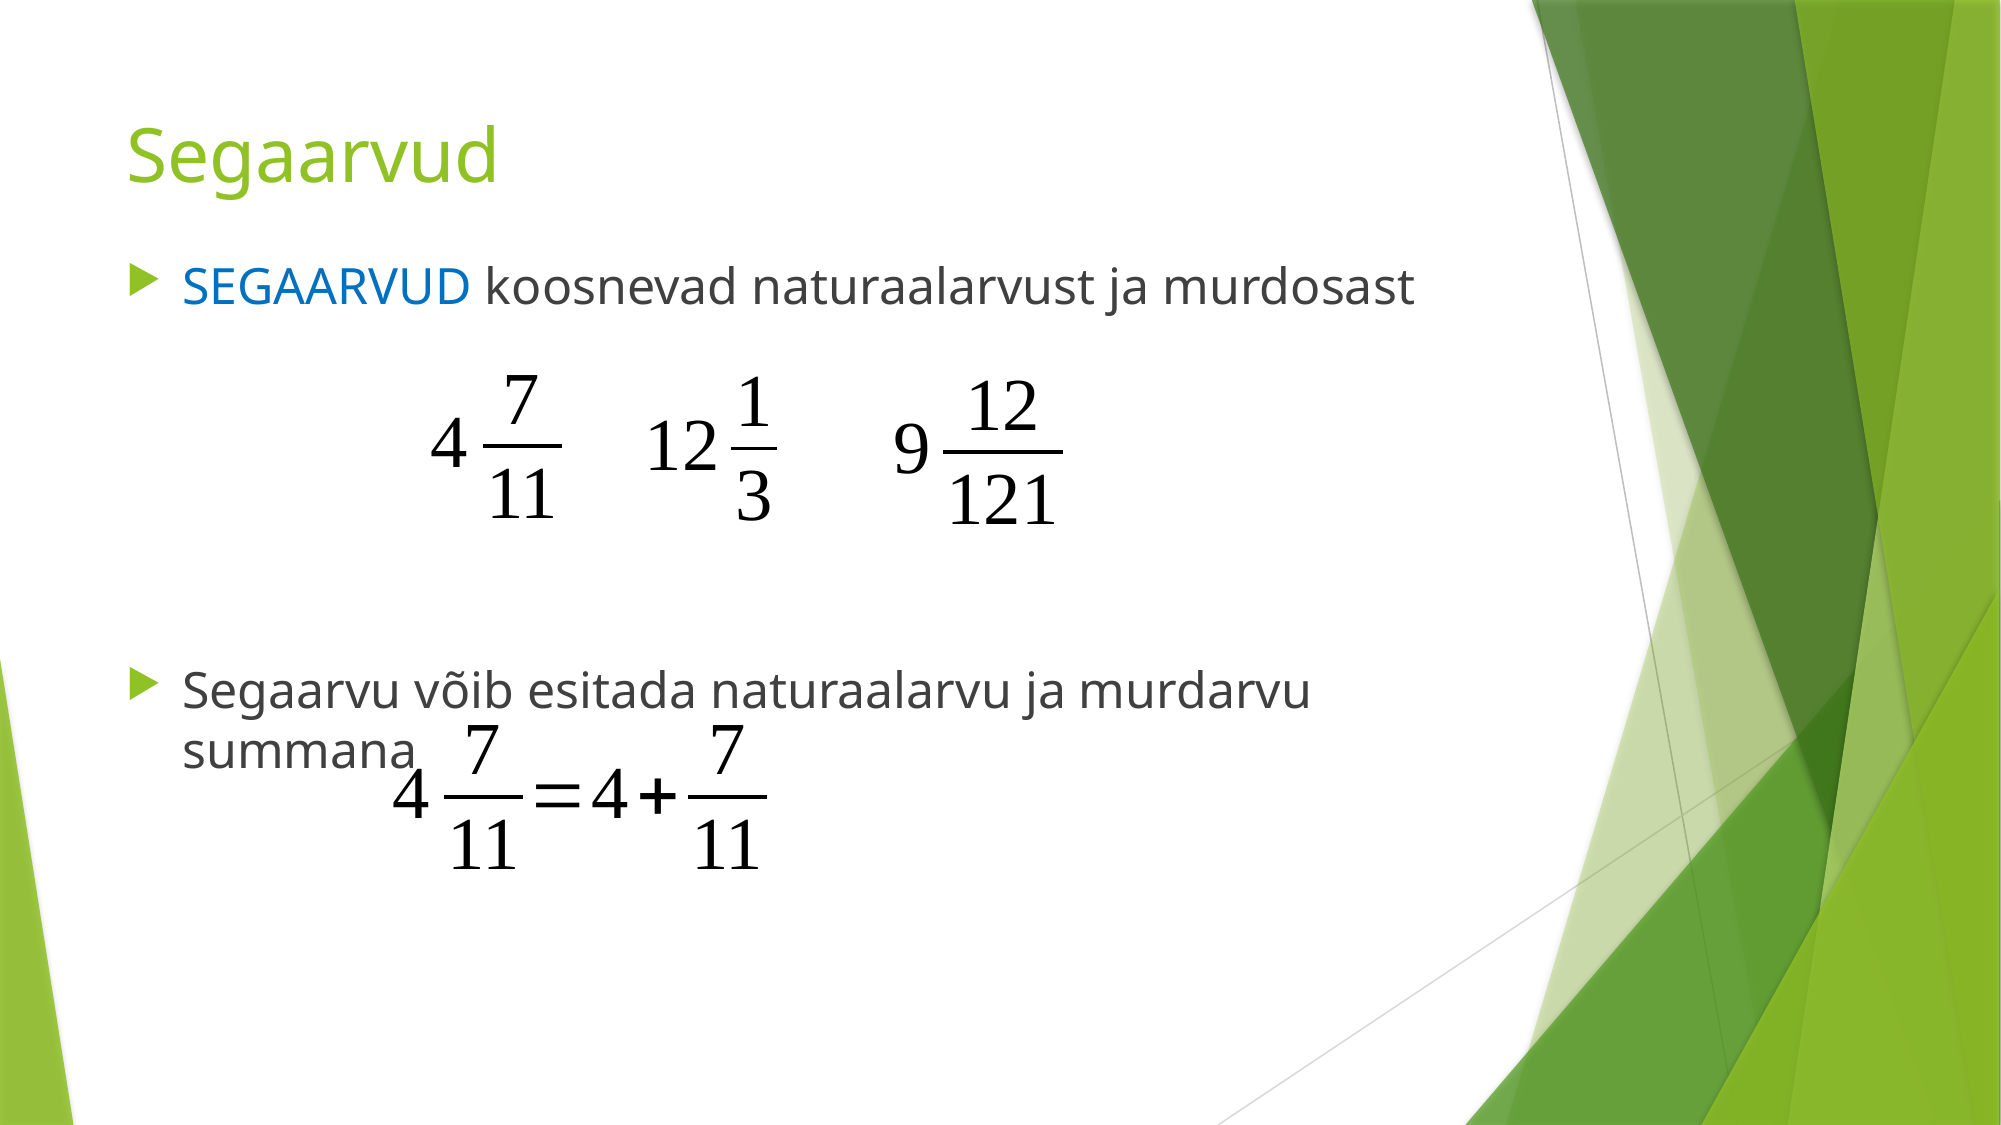

# Segaarvud
SEGAARVUD koosnevad naturaalarvust ja murdosast
Segaarvu võib esitada naturaalarvu ja murdarvu summana